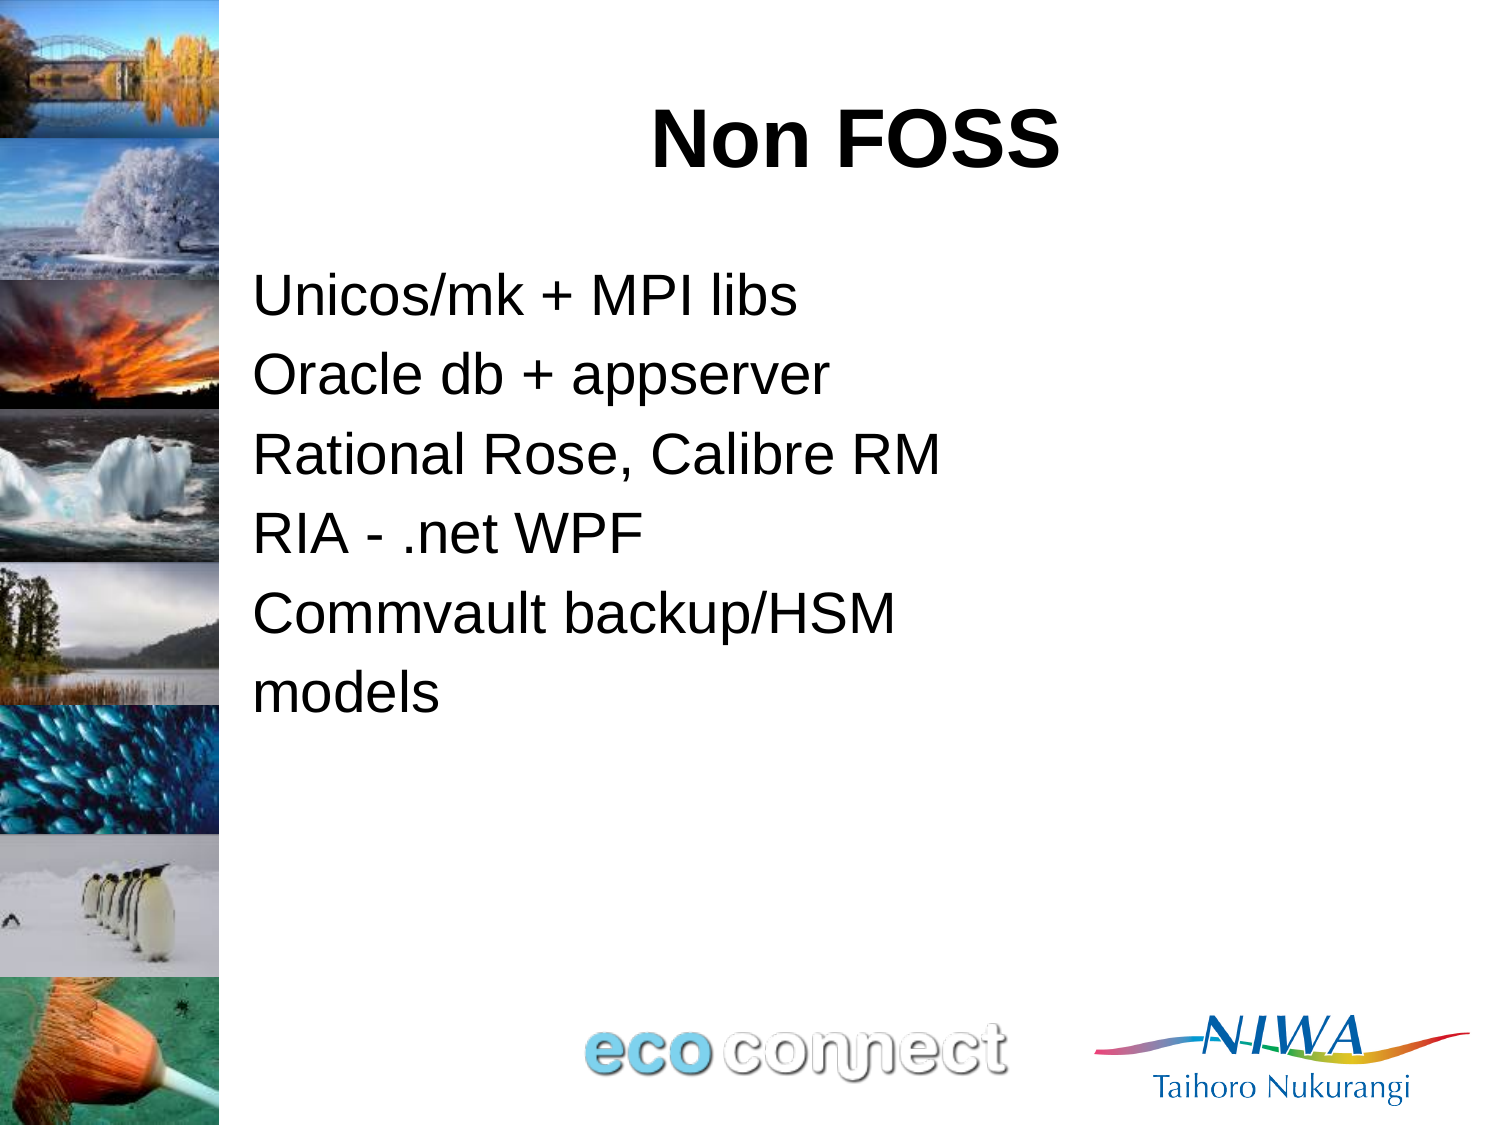

# Non FOSS
Unicos/mk + MPI libs
Oracle db + appserver
Rational Rose, Calibre RM
RIA - .net WPF
Commvault backup/HSM
models